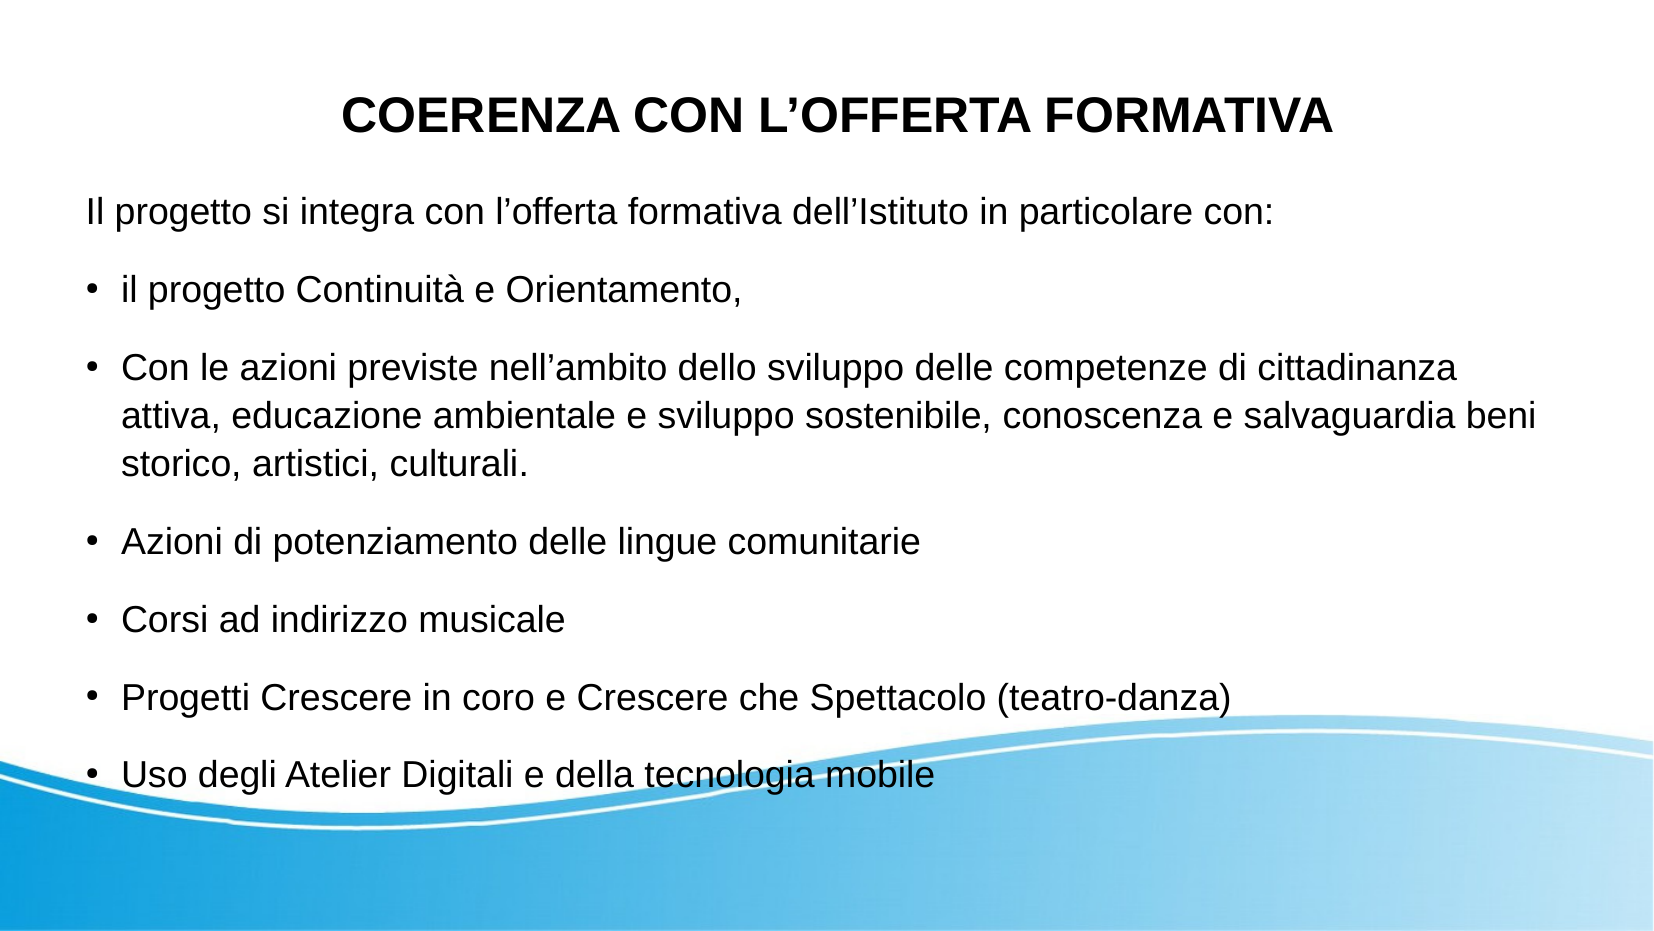

# COERENZA CON L’OFFERTA FORMATIVA
Il progetto si integra con l’offerta formativa dell’Istituto in particolare con:
il progetto Continuità e Orientamento,
Con le azioni previste nell’ambito dello sviluppo delle competenze di cittadinanza attiva, educazione ambientale e sviluppo sostenibile, conoscenza e salvaguardia beni storico, artistici, culturali.
Azioni di potenziamento delle lingue comunitarie
Corsi ad indirizzo musicale
Progetti Crescere in coro e Crescere che Spettacolo (teatro-danza)
Uso degli Atelier Digitali e della tecnologia mobile